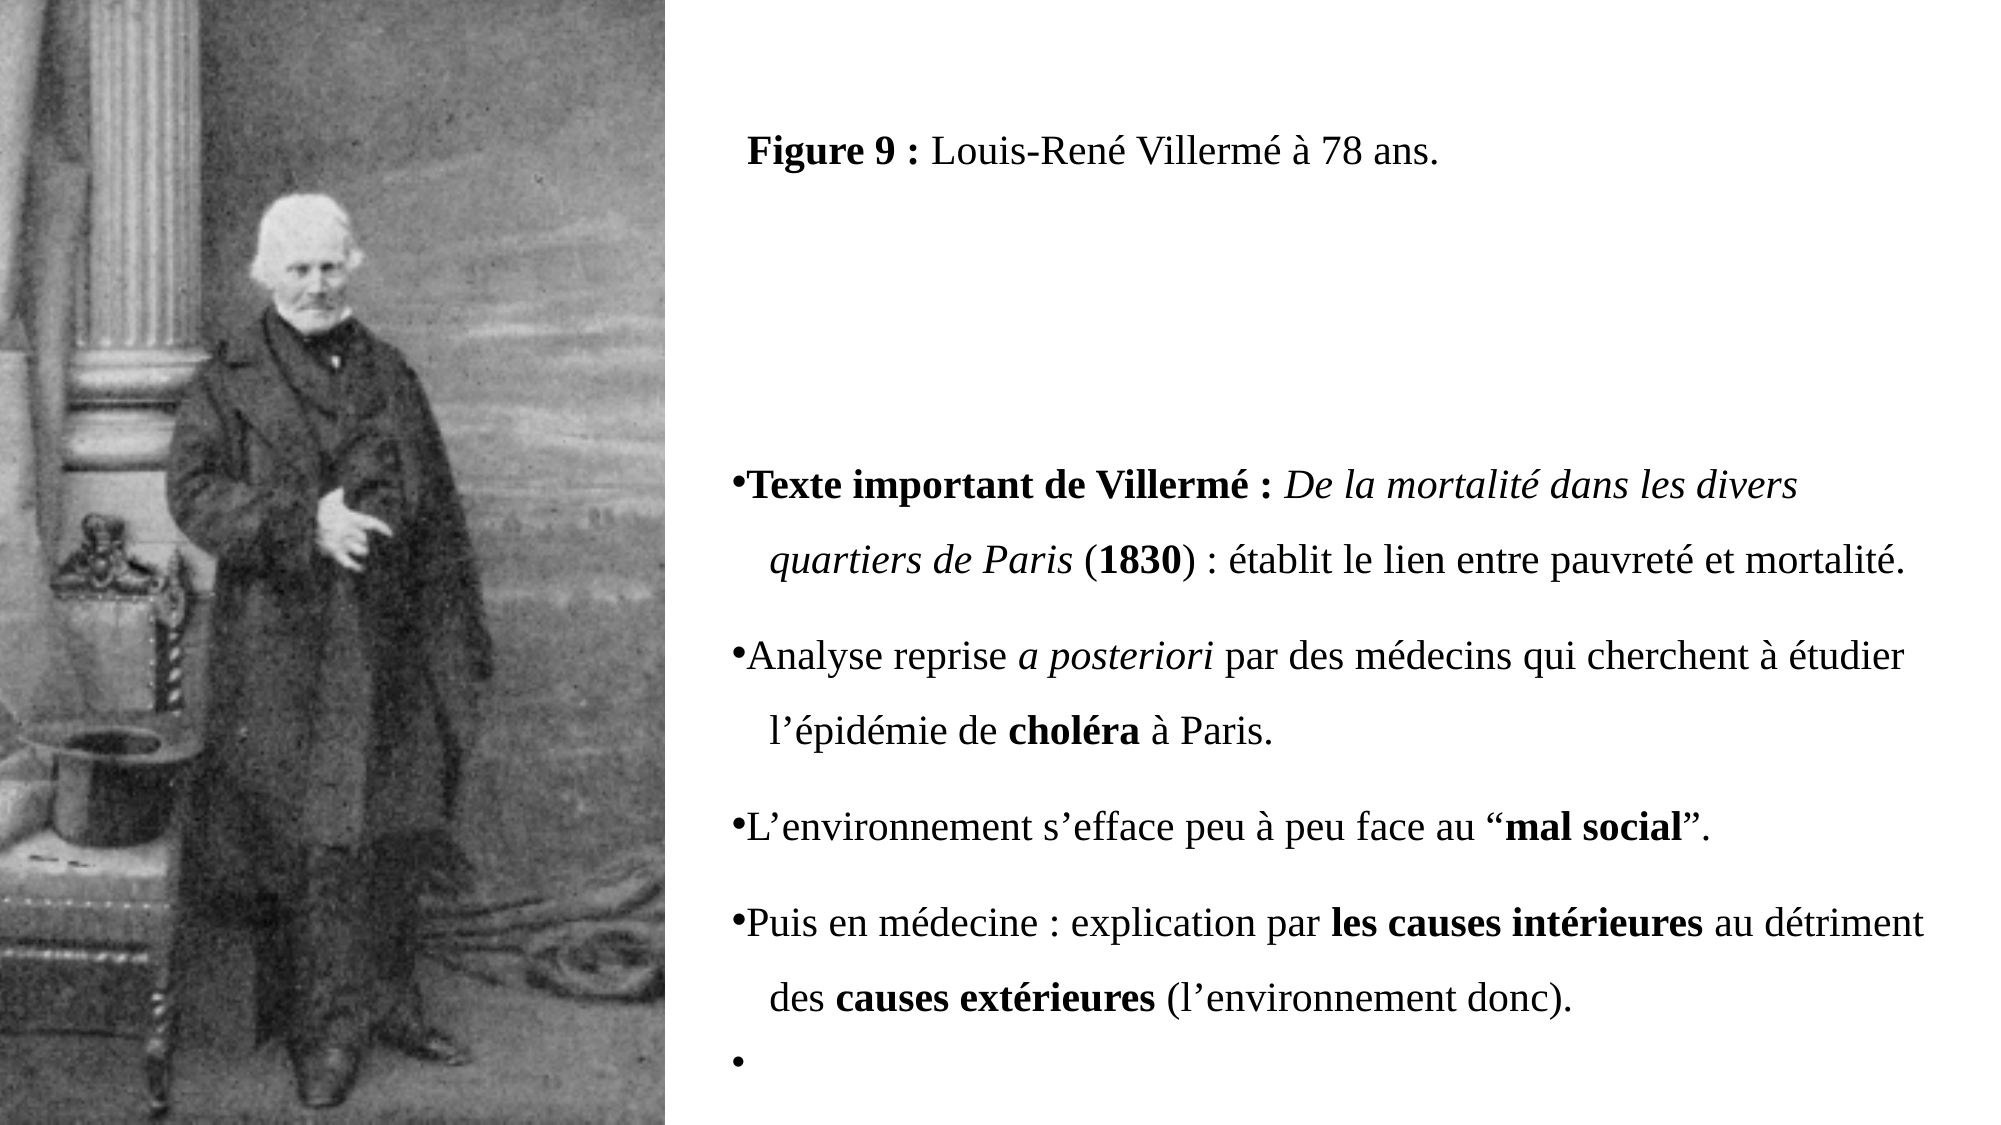

# Figure 9 : Louis-René Villermé à 78 ans.
Texte important de Villermé : De la mortalité dans les divers quartiers de Paris (1830) : établit le lien entre pauvreté et mortalité.
Analyse reprise a posteriori par des médecins qui cherchent à étudier l’épidémie de choléra à Paris.
L’environnement s’efface peu à peu face au “mal social”.
Puis en médecine : explication par les causes intérieures au détriment des causes extérieures (l’environnement donc).